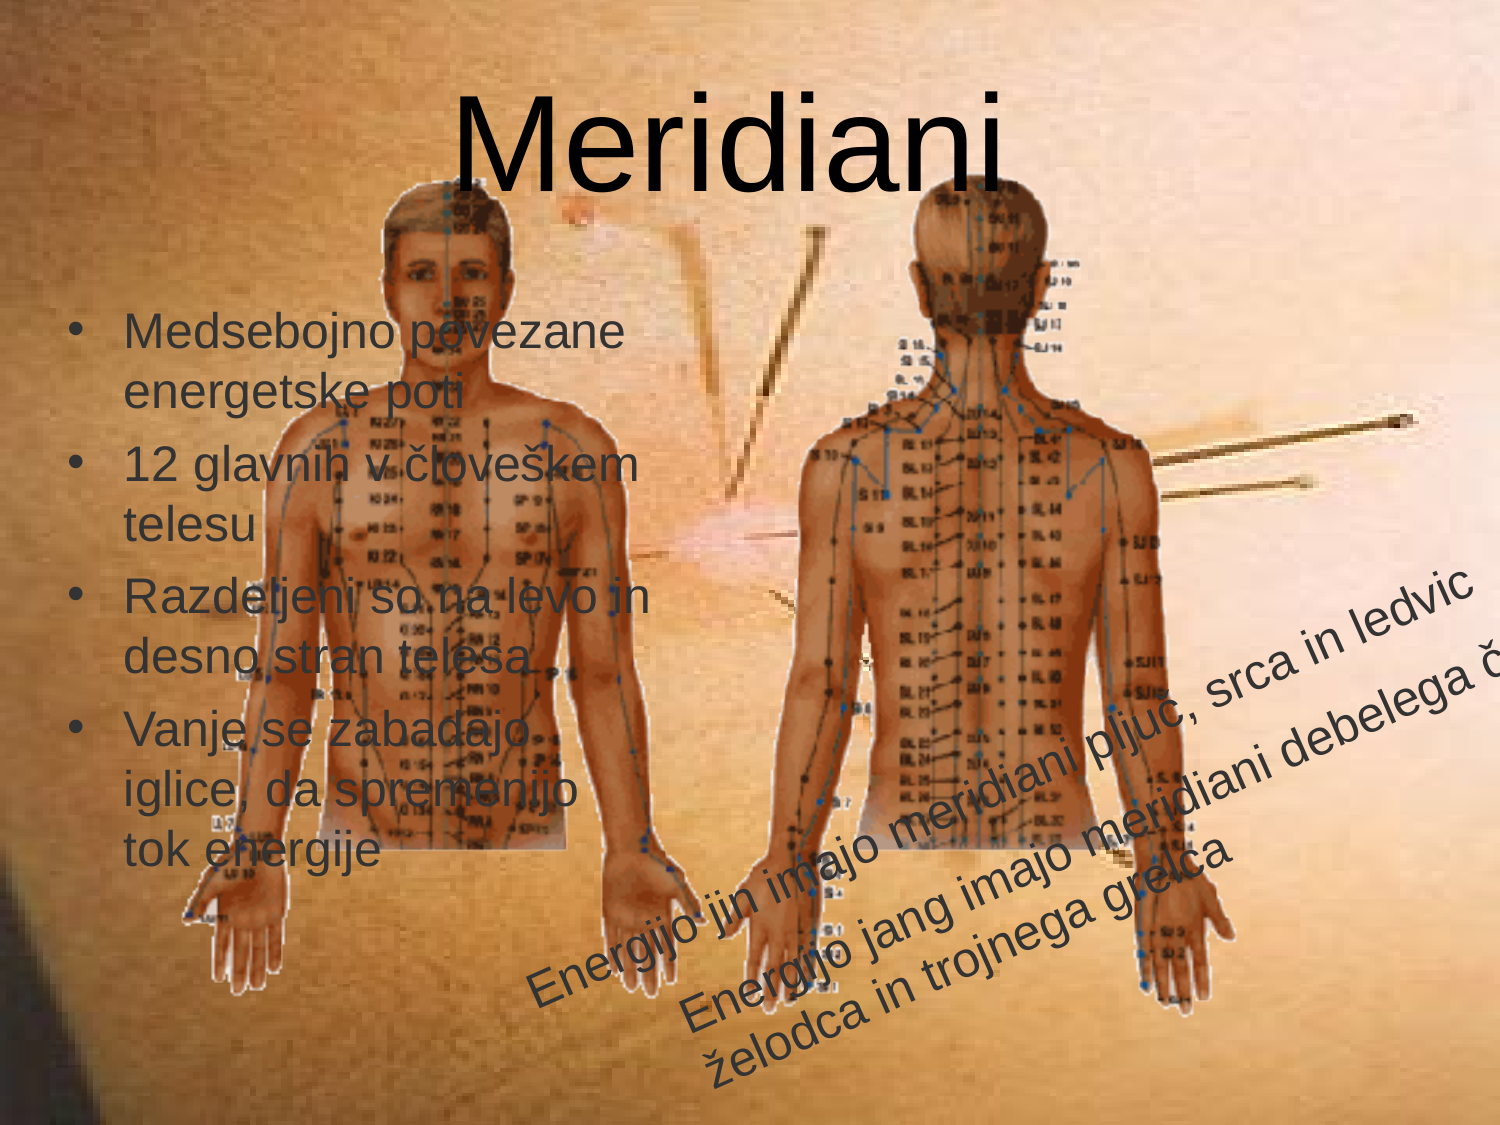

# Meridiani
Medsebojno povezane energetske poti
12 glavnih v človeškem telesu
Razdeljeni so na levo in desno stran telesa
Vanje se zabadajo iglice, da spremenijo tok energije
Energijo jin imajo meridiani pljuč, srca in ledvic
Energijo jang imajo meridiani debelega črevesja, želodca in trojnega grelca